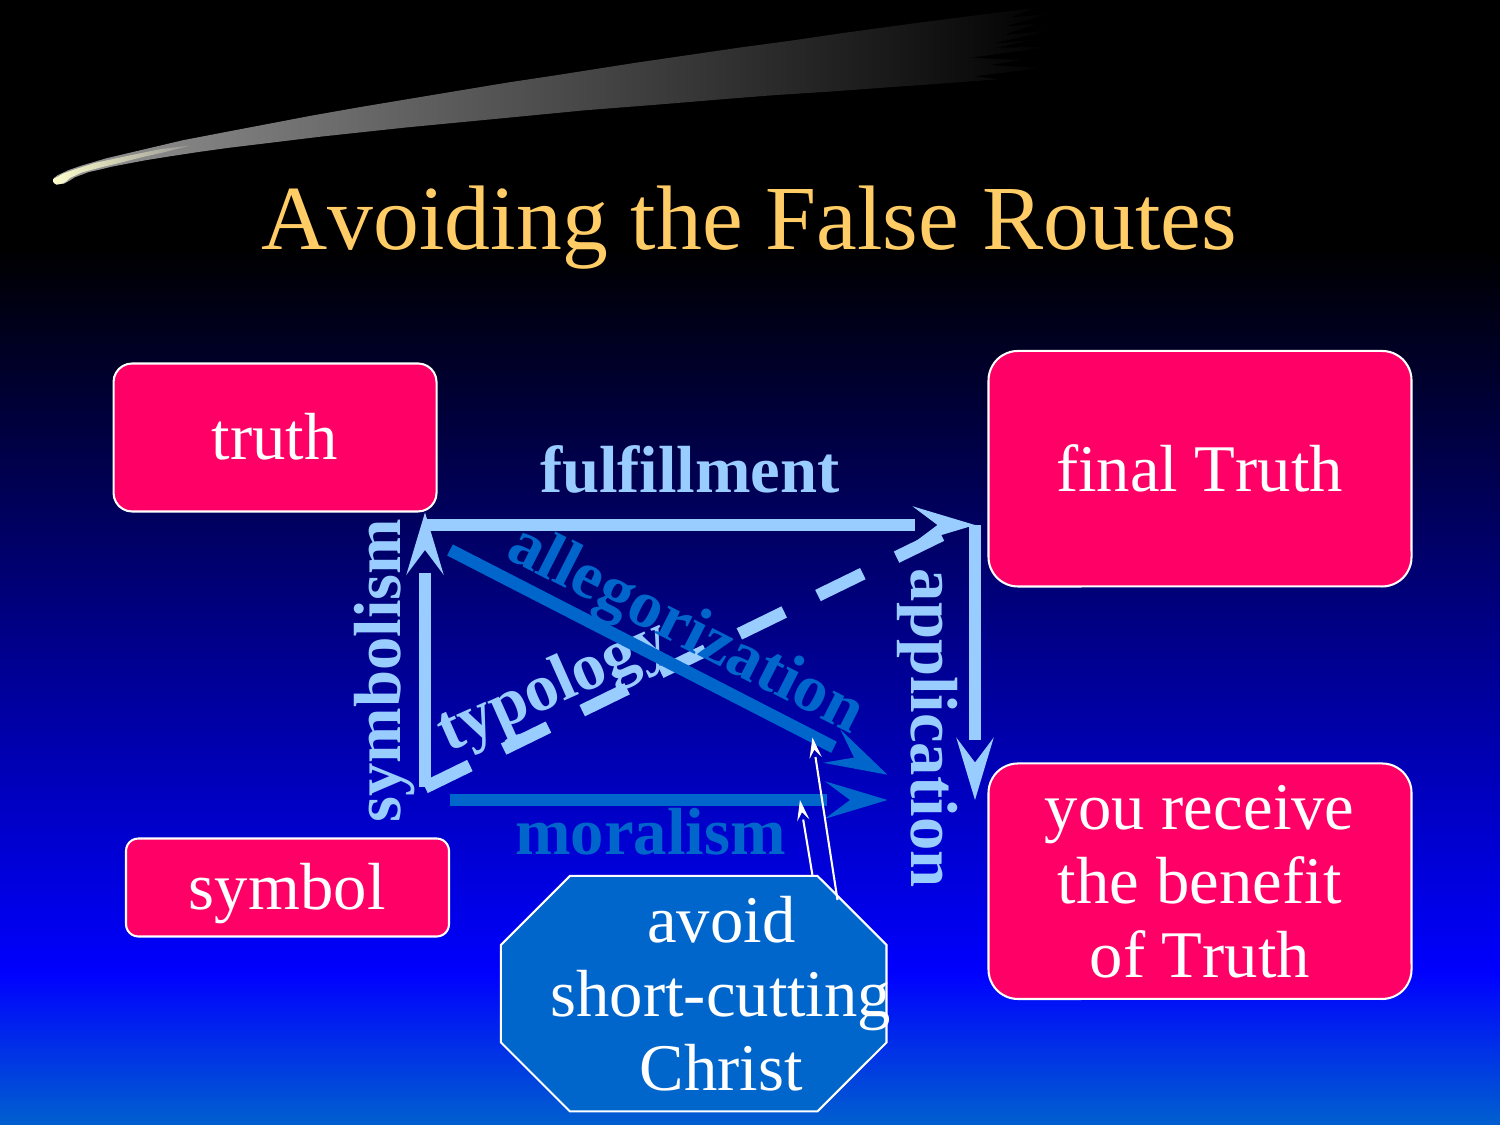

# Avoiding the False Routes
final Truth
truth
fulfillment
allegorization
symbolism
typology
application
avoid
short-cutting
Christ
you receive
the benefit
of Truth
moralism
symbol